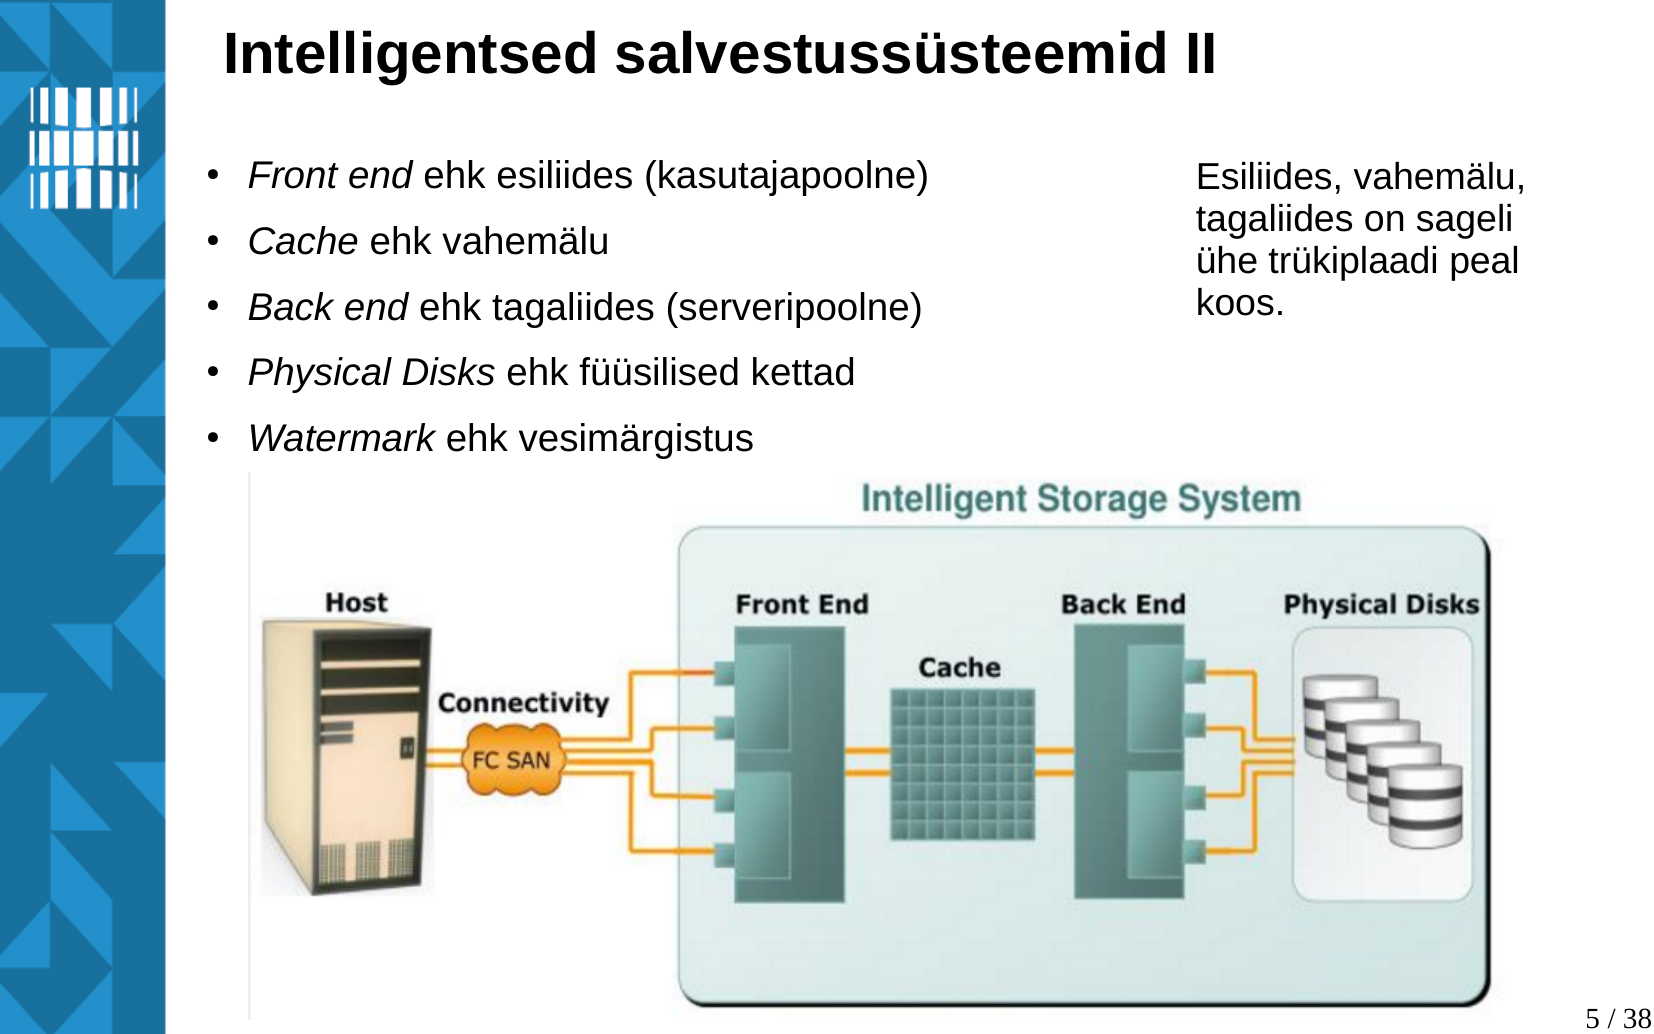

# Intelligentsed salvestussüsteemid II
Esiliides, vahemälu, tagaliides on sageli ühe trükiplaadi peal koos.
Front end ehk esiliides (kasutajapoolne)
Cache ehk vahemälu
Back end ehk tagaliides (serveripoolne)
Physical Disks ehk füüsilised kettad
Watermark ehk vesimärgistus